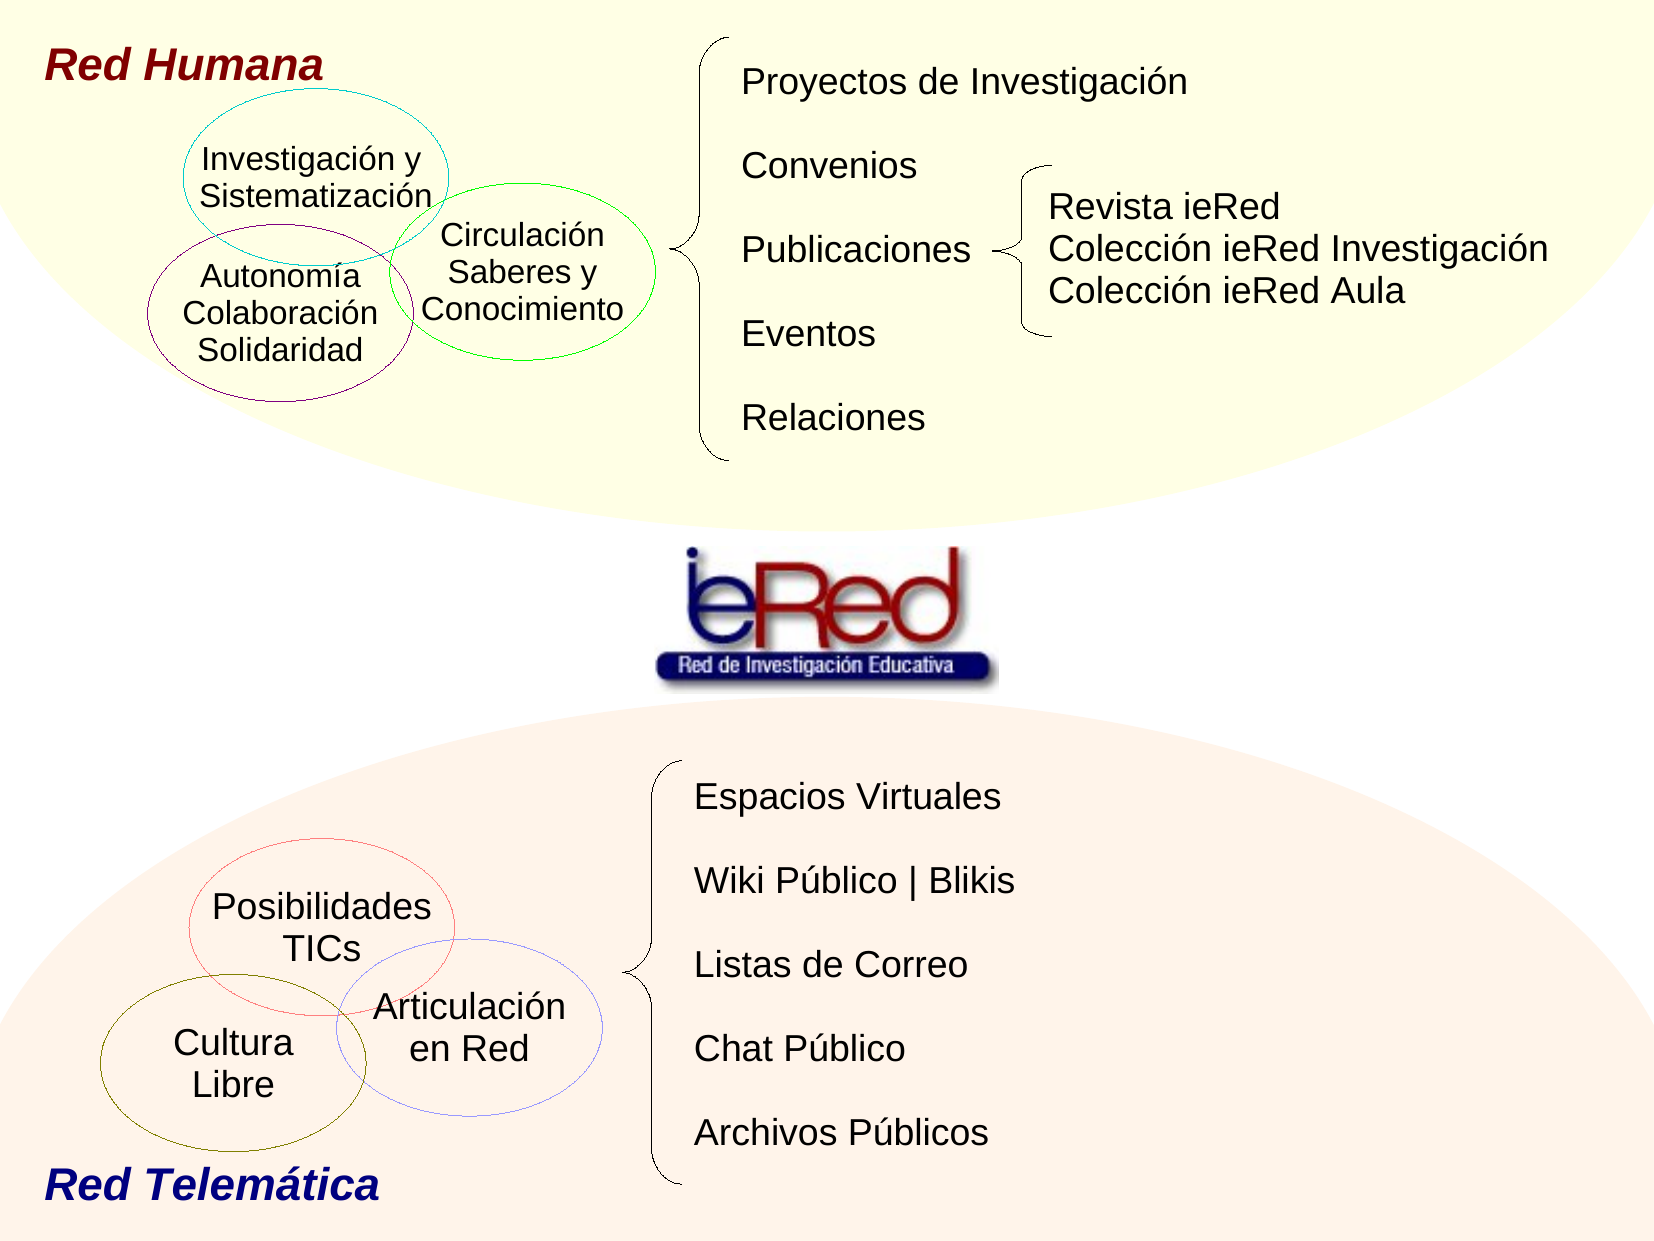

Red Humana
Proyectos de Investigación
Convenios
Publicaciones
Eventos
Relaciones
Investigación y
Sistematización
Revista ieRed
Colección ieRed Investigación
Colección ieRed Aula
Circulación
Saberes y
Conocimiento
Autonomía
Colaboración
Solidaridad
Espacios Virtuales
Wiki Público | Blikis
Listas de Correo
Chat Público
Archivos Públicos
Posibilidades
TICs
Articulación
en Red
Cultura
Libre
Red Telemática